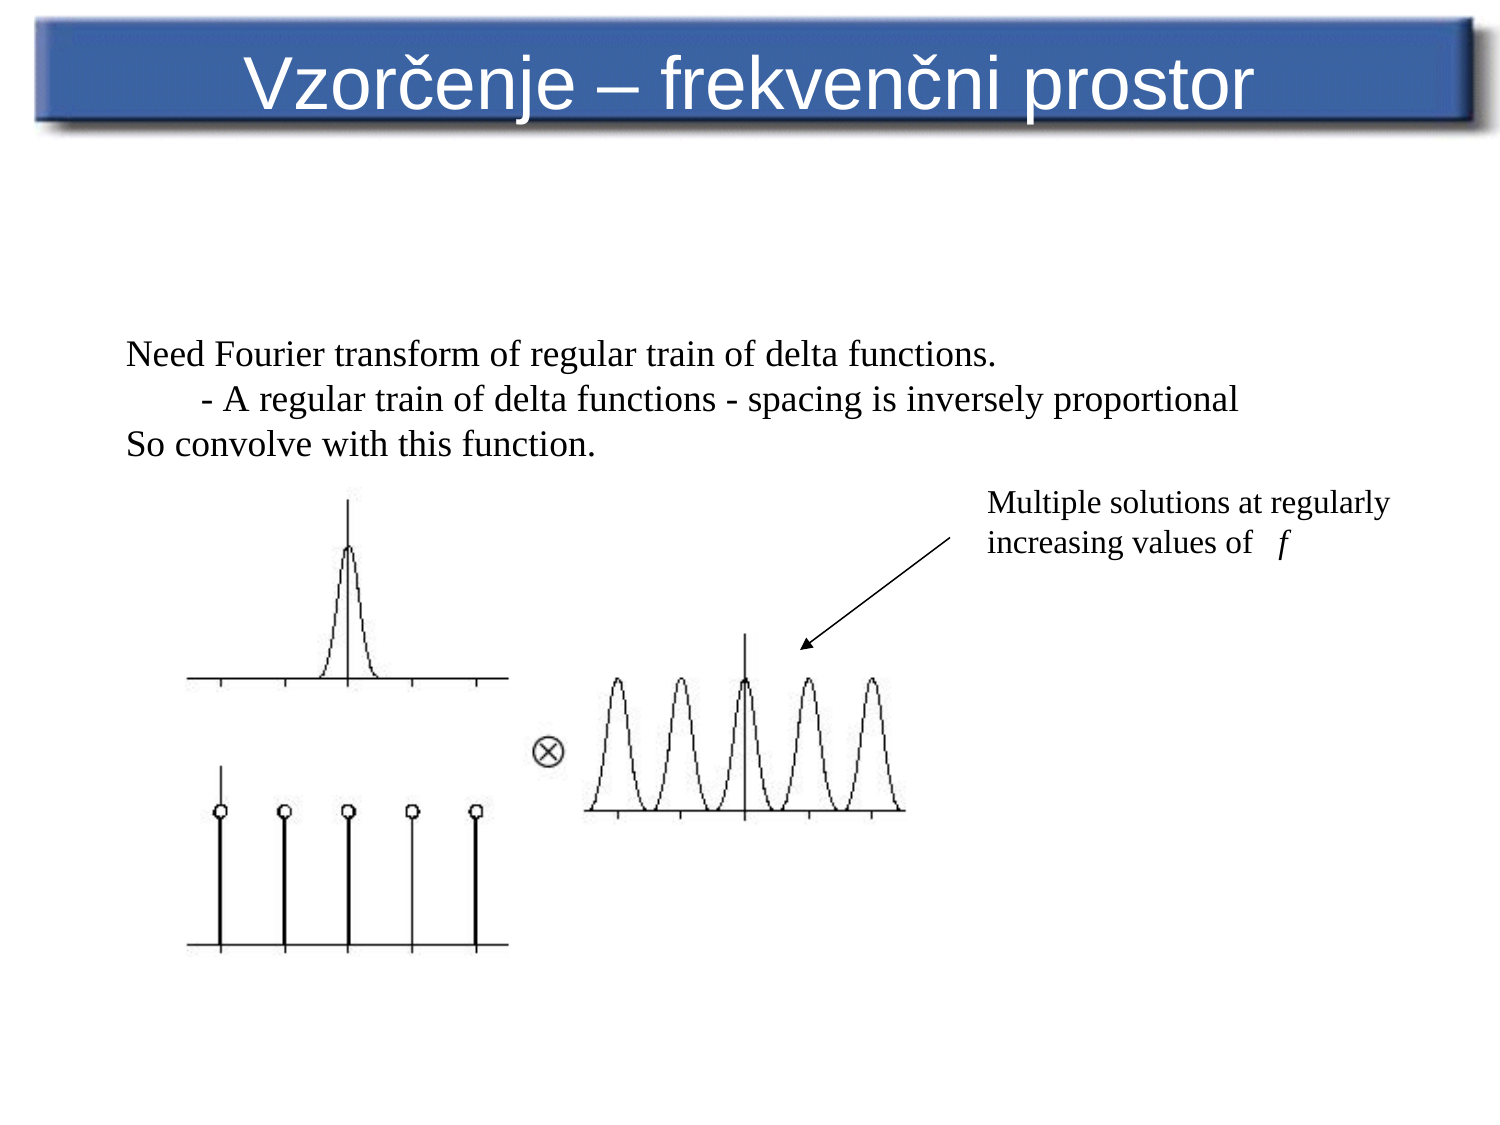

# Vzorčenje – frekvenčni prostor
Need Fourier transform of regular train of delta functions.
- A regular train of delta functions - spacing is inversely proportional
So convolve with this function.
Multiple solutions at regularly increasing values of f